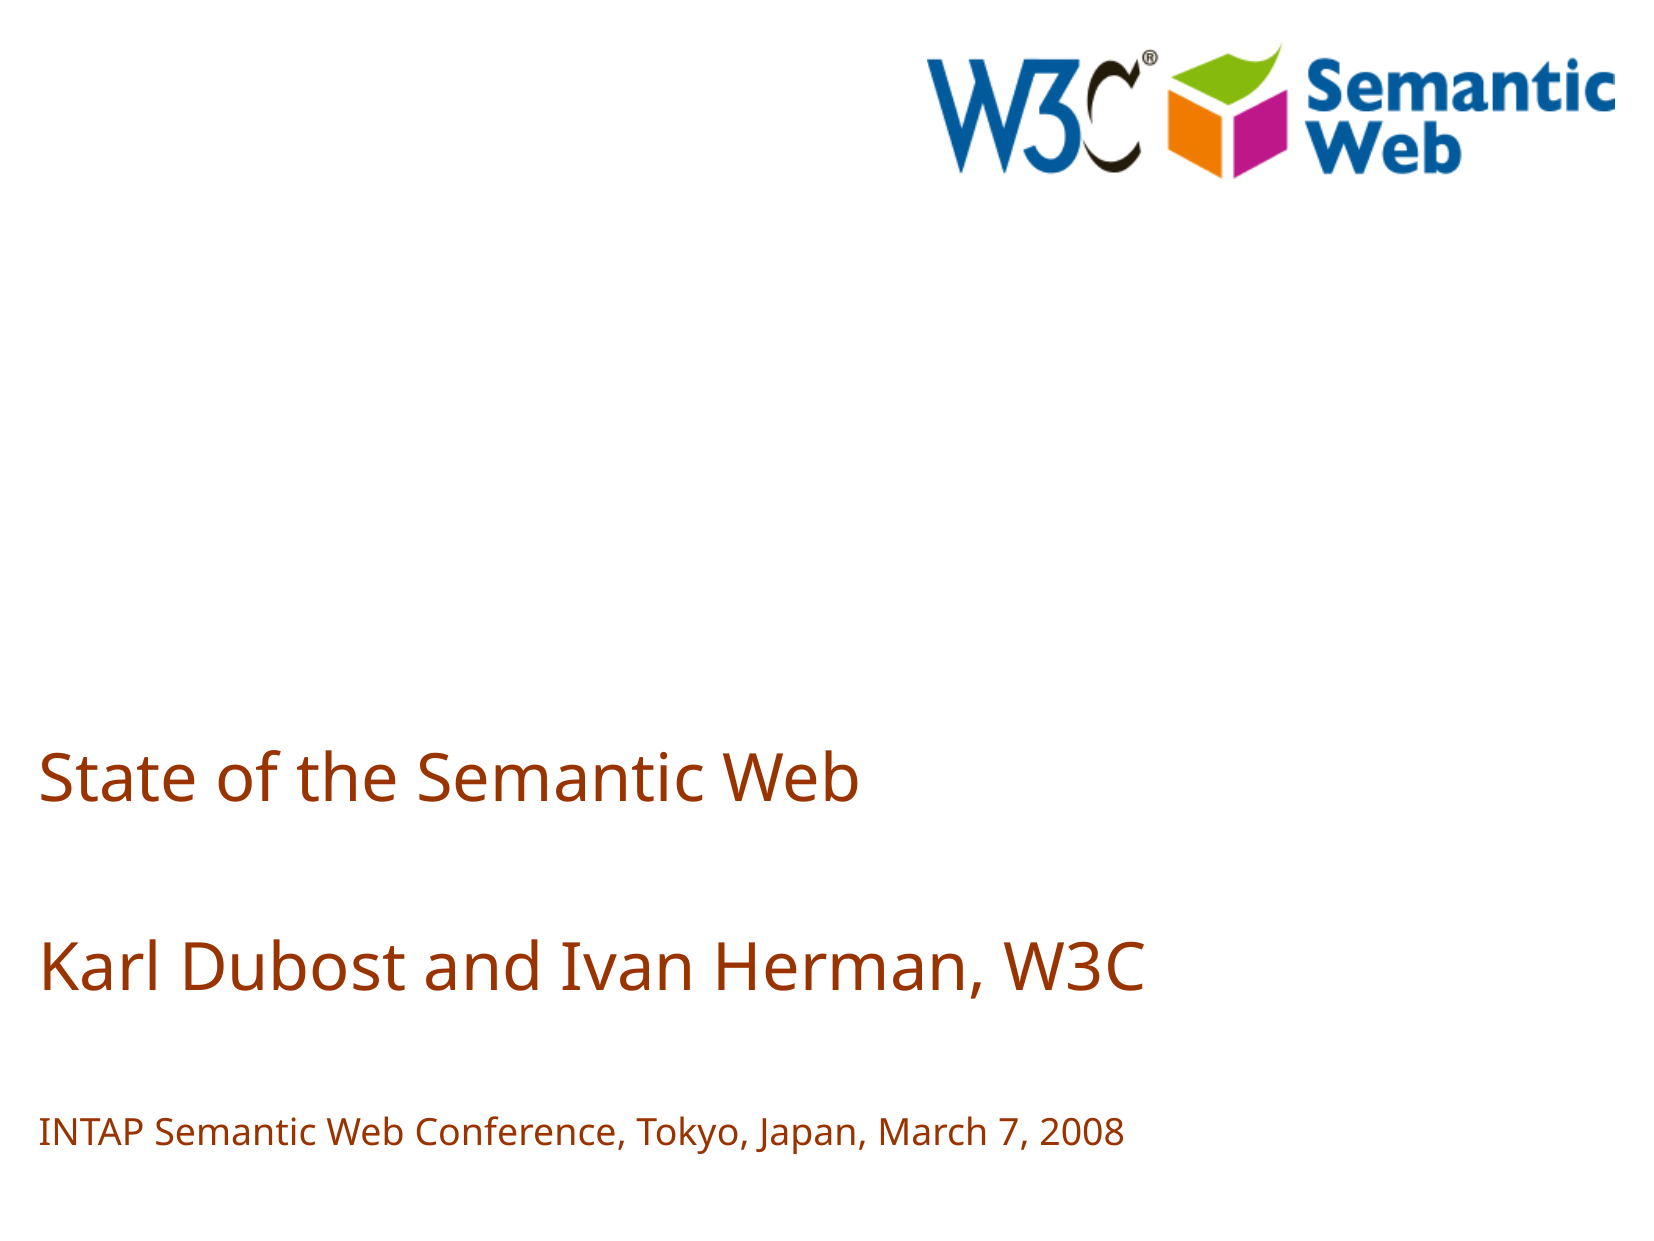

Ivan Herman <ivan@w3.org>
# State of the Semantic Web Karl Dubost and Ivan Herman, W3C INTAP Semantic Web Conference, Tokyo, Japan, March 7, 2008